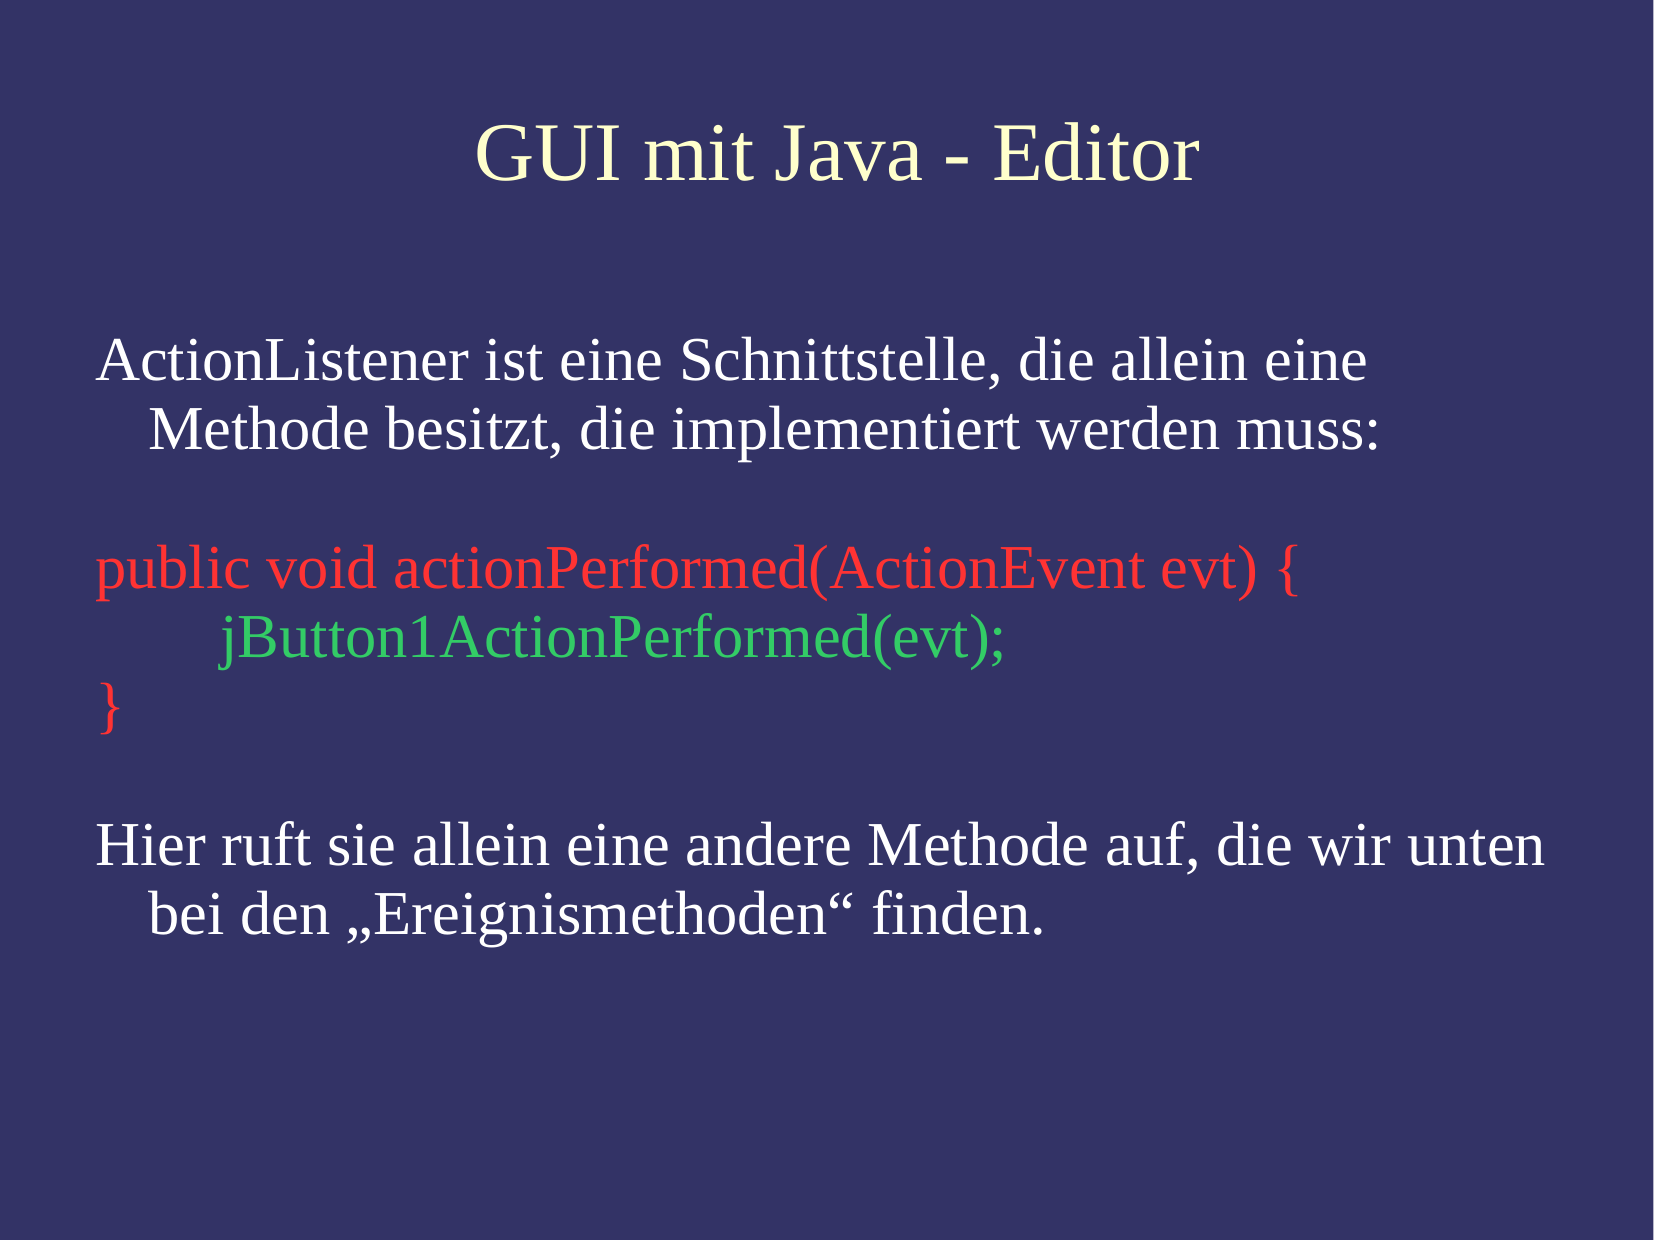

# GUI mit Java - Editor
ActionListener ist eine Schnittstelle, die allein eine Methode besitzt, die implementiert werden muss:
public void actionPerformed(ActionEvent evt) {
 jButton1ActionPerformed(evt);
}
Hier ruft sie allein eine andere Methode auf, die wir unten bei den „Ereignismethoden“ finden.